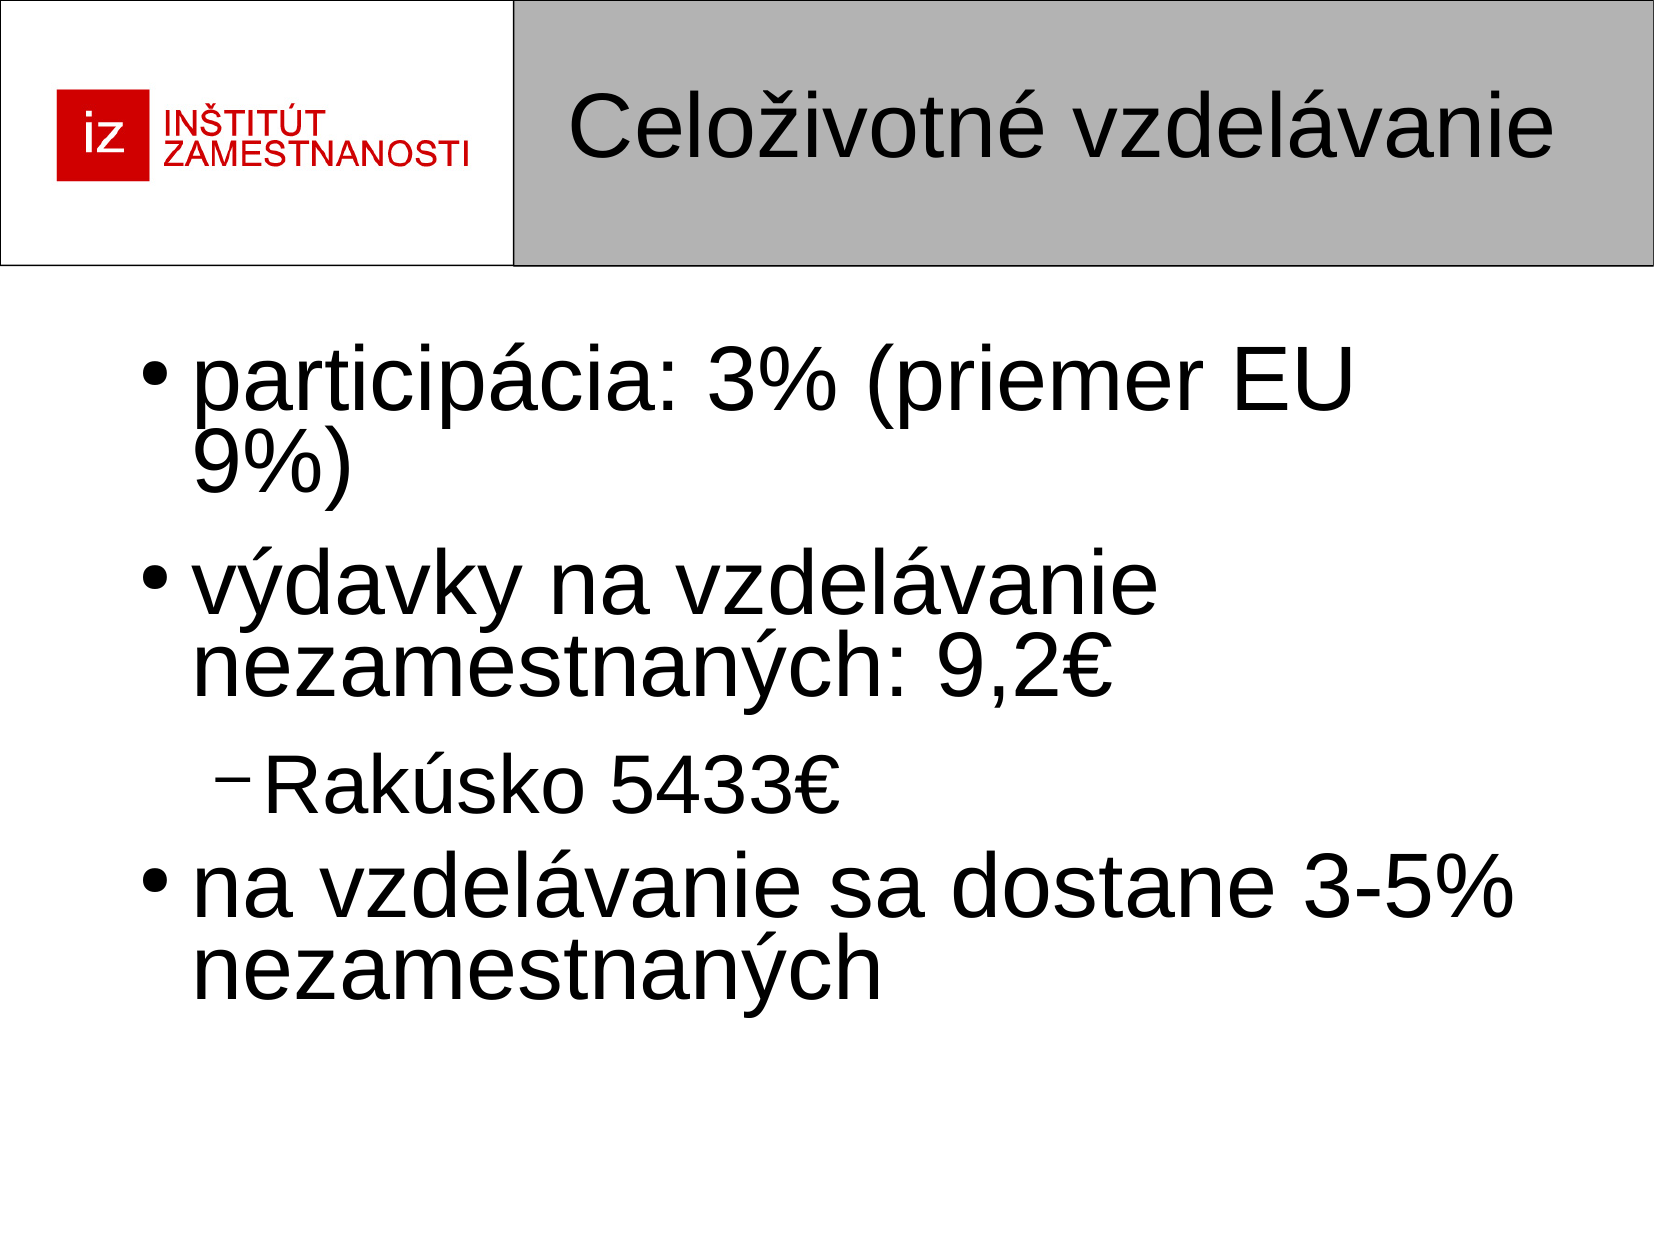

# Celoživotné vzdelávanie
participácia: 3% (priemer EU 9%)
výdavky na vzdelávanie nezamestnaných: 9,2€
Rakúsko 5433€
na vzdelávanie sa dostane 3-5% nezamestnaných